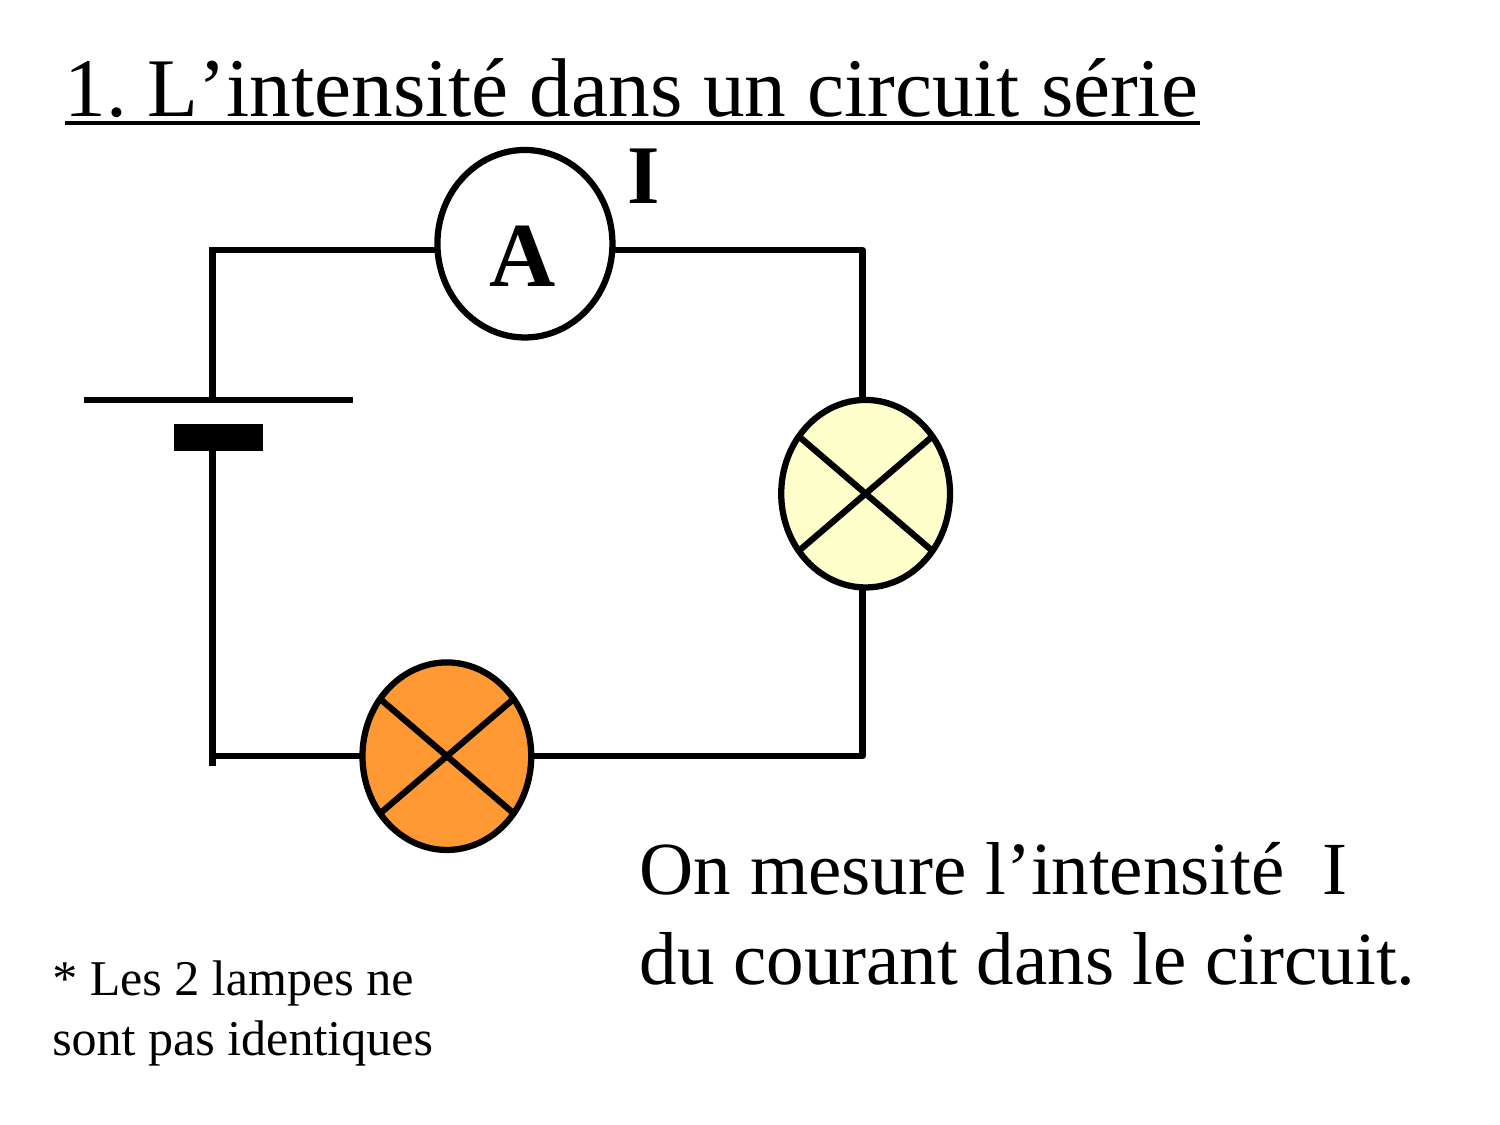

1. L’intensité dans un circuit série
I
A
On mesure l’intensité I du courant dans le circuit.
* Les 2 lampes ne sont pas identiques